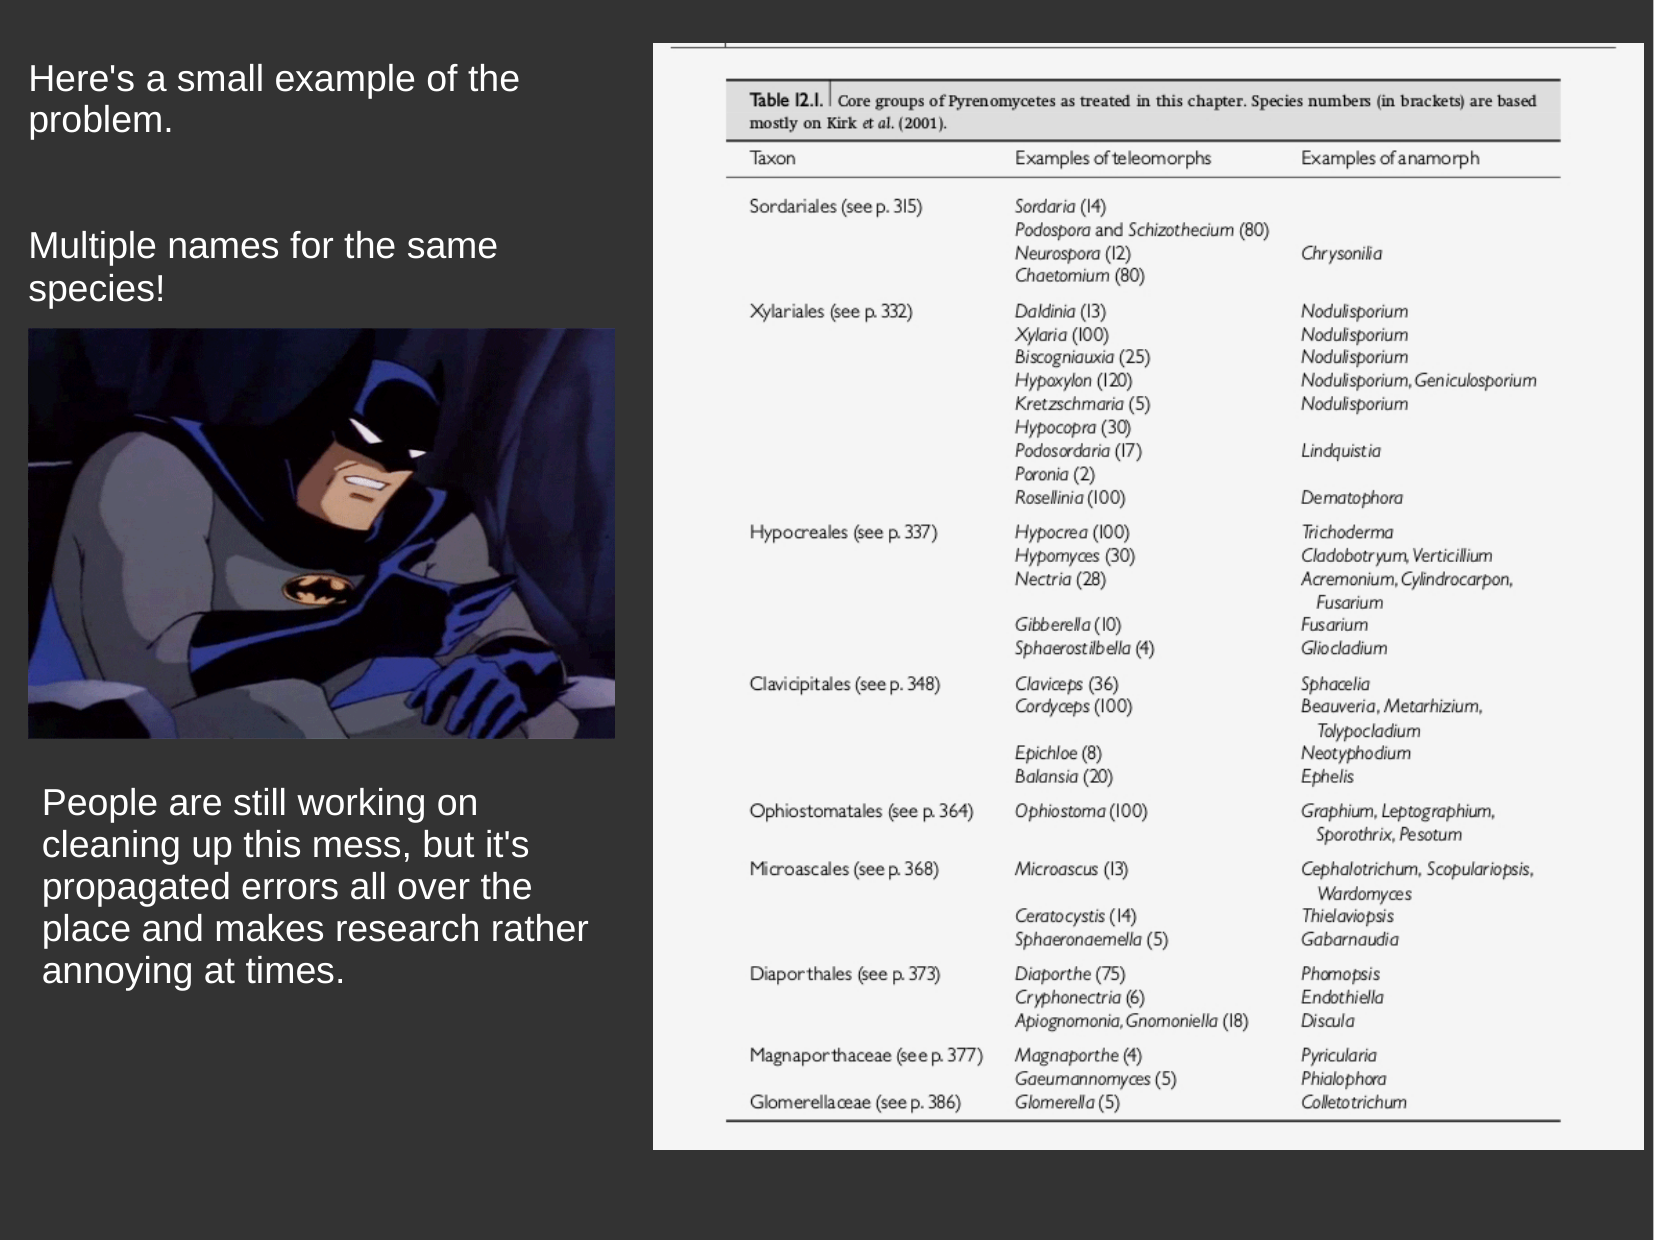

Here's a small example of the problem.
Multiple names for the same species!
People are still working on cleaning up this mess, but it's propagated errors all over the place and makes research rather annoying at times.